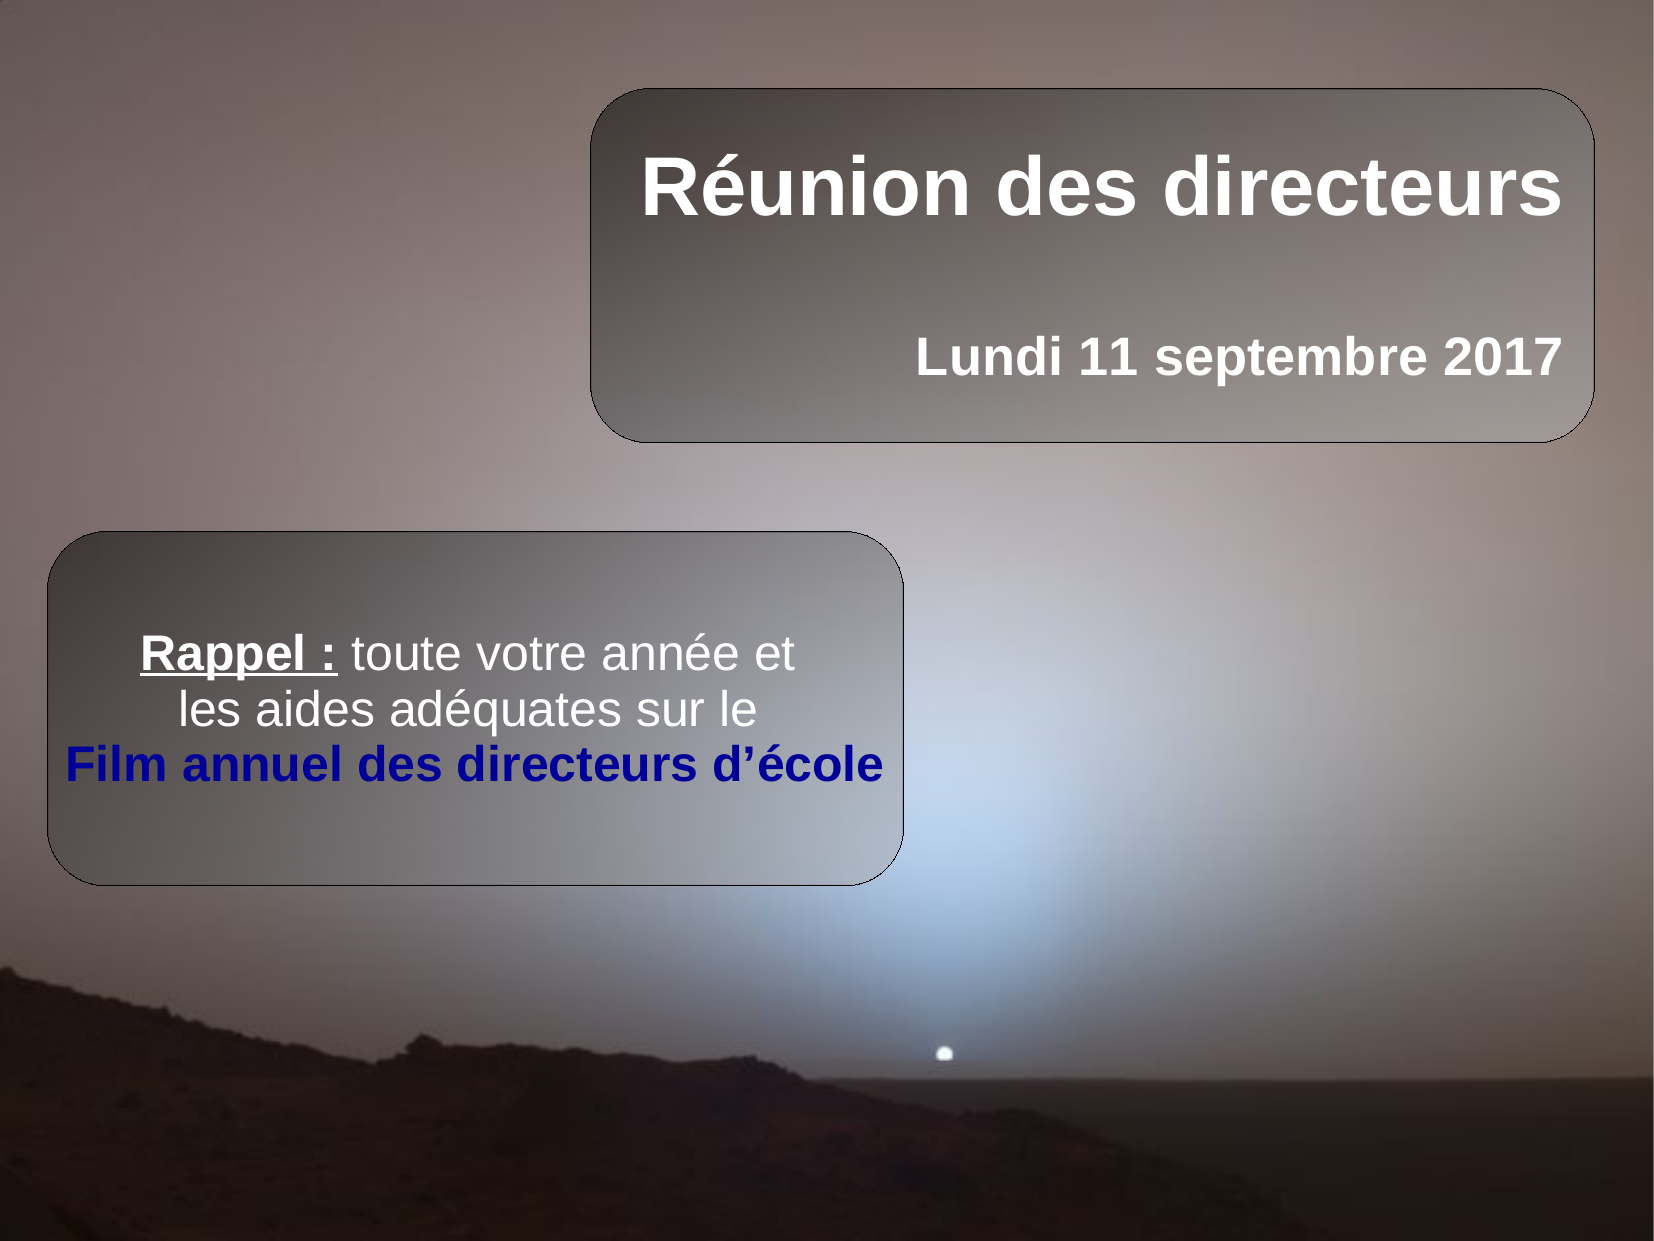

# Réunion des directeurs Lundi 11 septembre 2017
Rappel : toute votre année et
les aides adéquates sur le
Film annuel des directeurs d’école